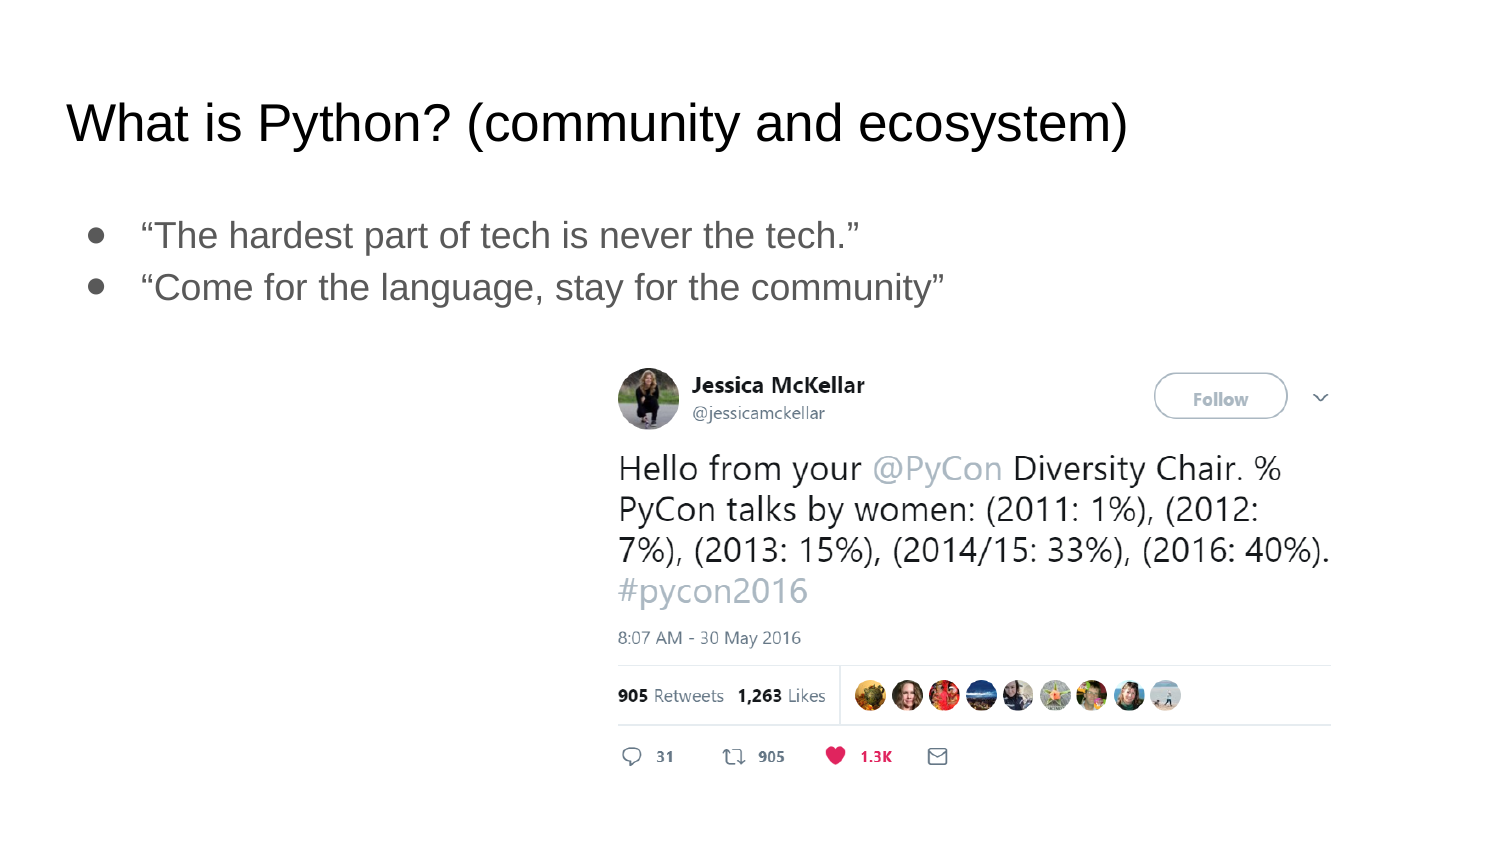

# What is Python? (community and ecosystem)
“The hardest part of tech is never the tech.”
“Come for the language, stay for the community”